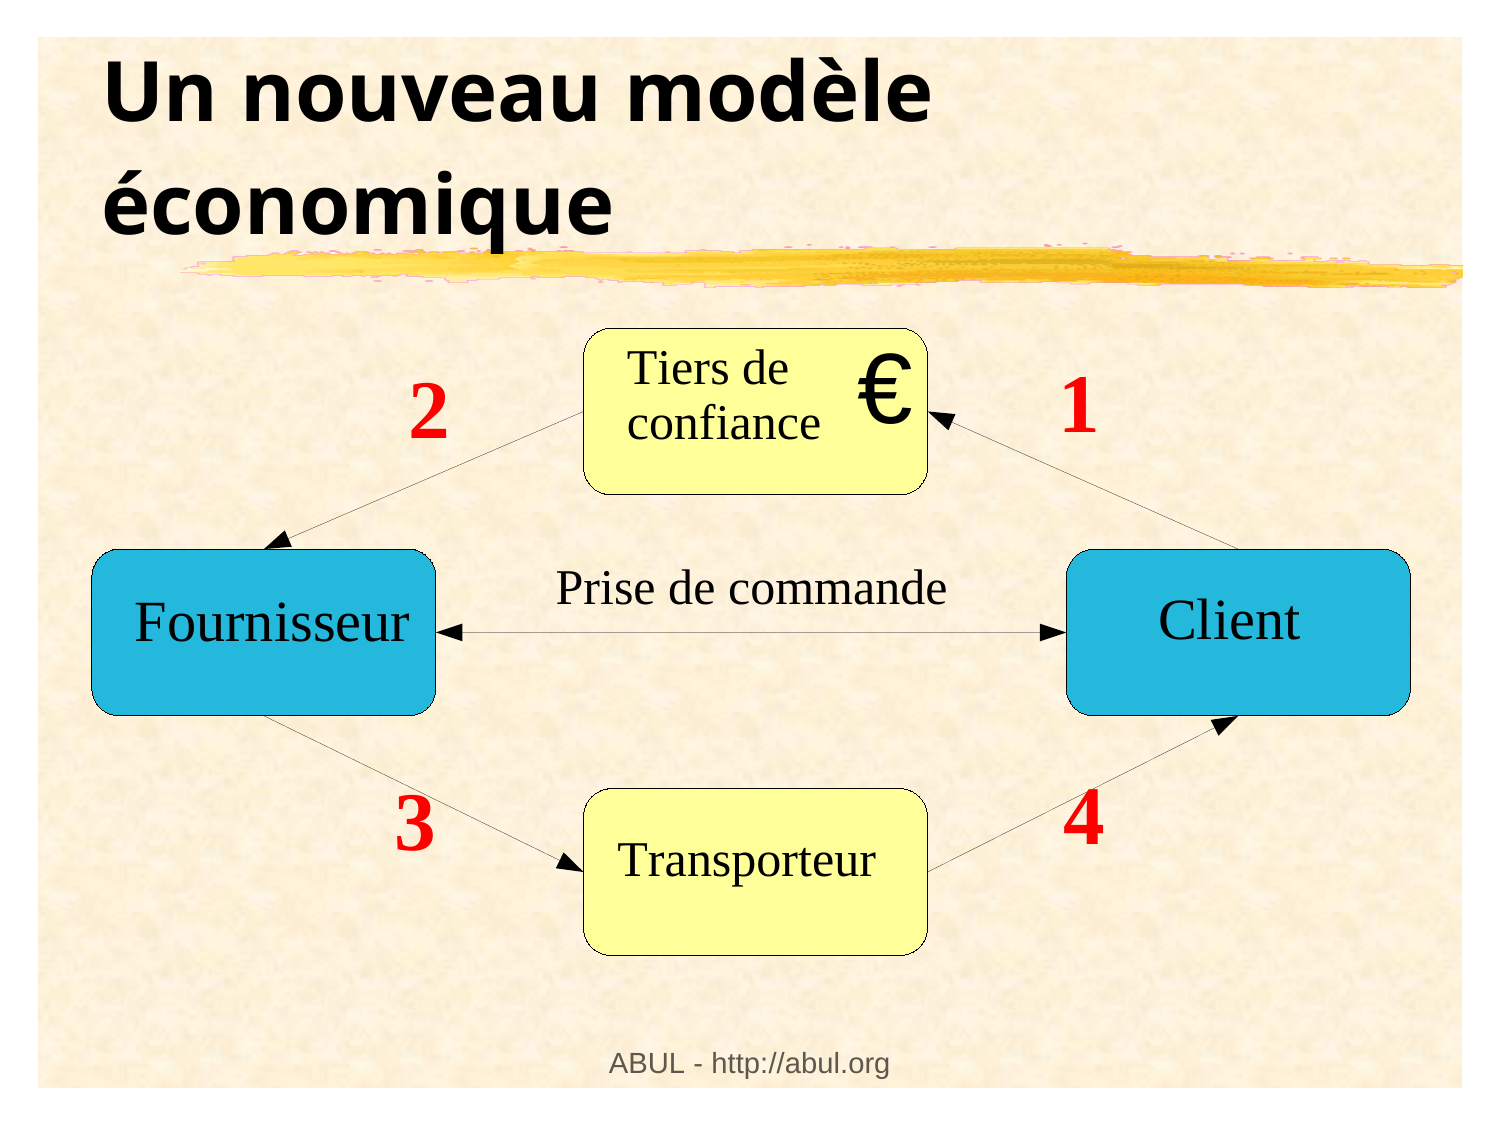

# Un nouveau modèle économique
€
Tiers de
confiance
1
2
Prise de commande
Client
Fournisseur
4
3
Transporteur